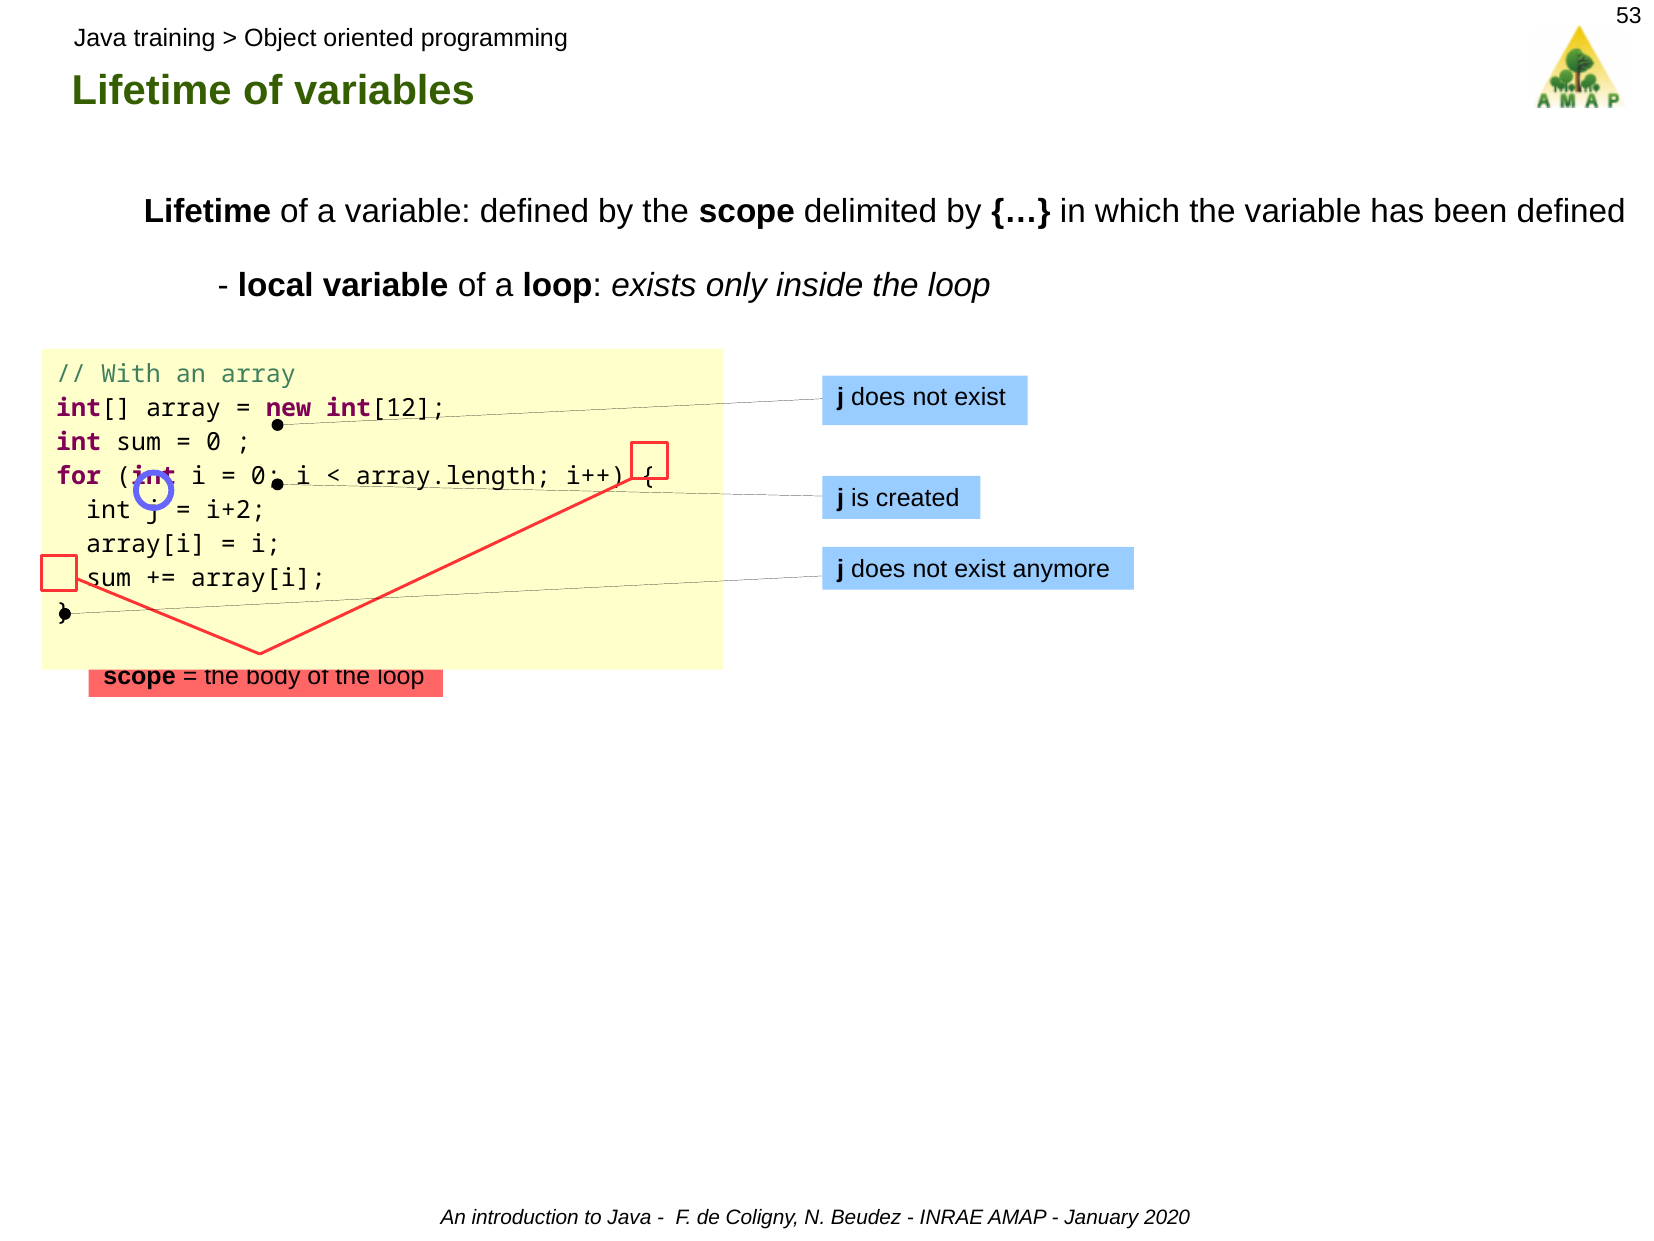

53
Java training > Object oriented programming
Lifetime of variables
Lifetime of a variable: defined by the scope delimited by {…} in which the variable has been defined
	- local variable of a loop: exists only inside the loop
// With an array
int[] array = new int[12];
int sum = 0 ;
for (int i = 0; i < array.length; i++) {
 int j = i+2;
 array[i] = i;
 sum += array[i];
}
j does not exist
j is created
j does not exist anymore
scope = the body of the loop